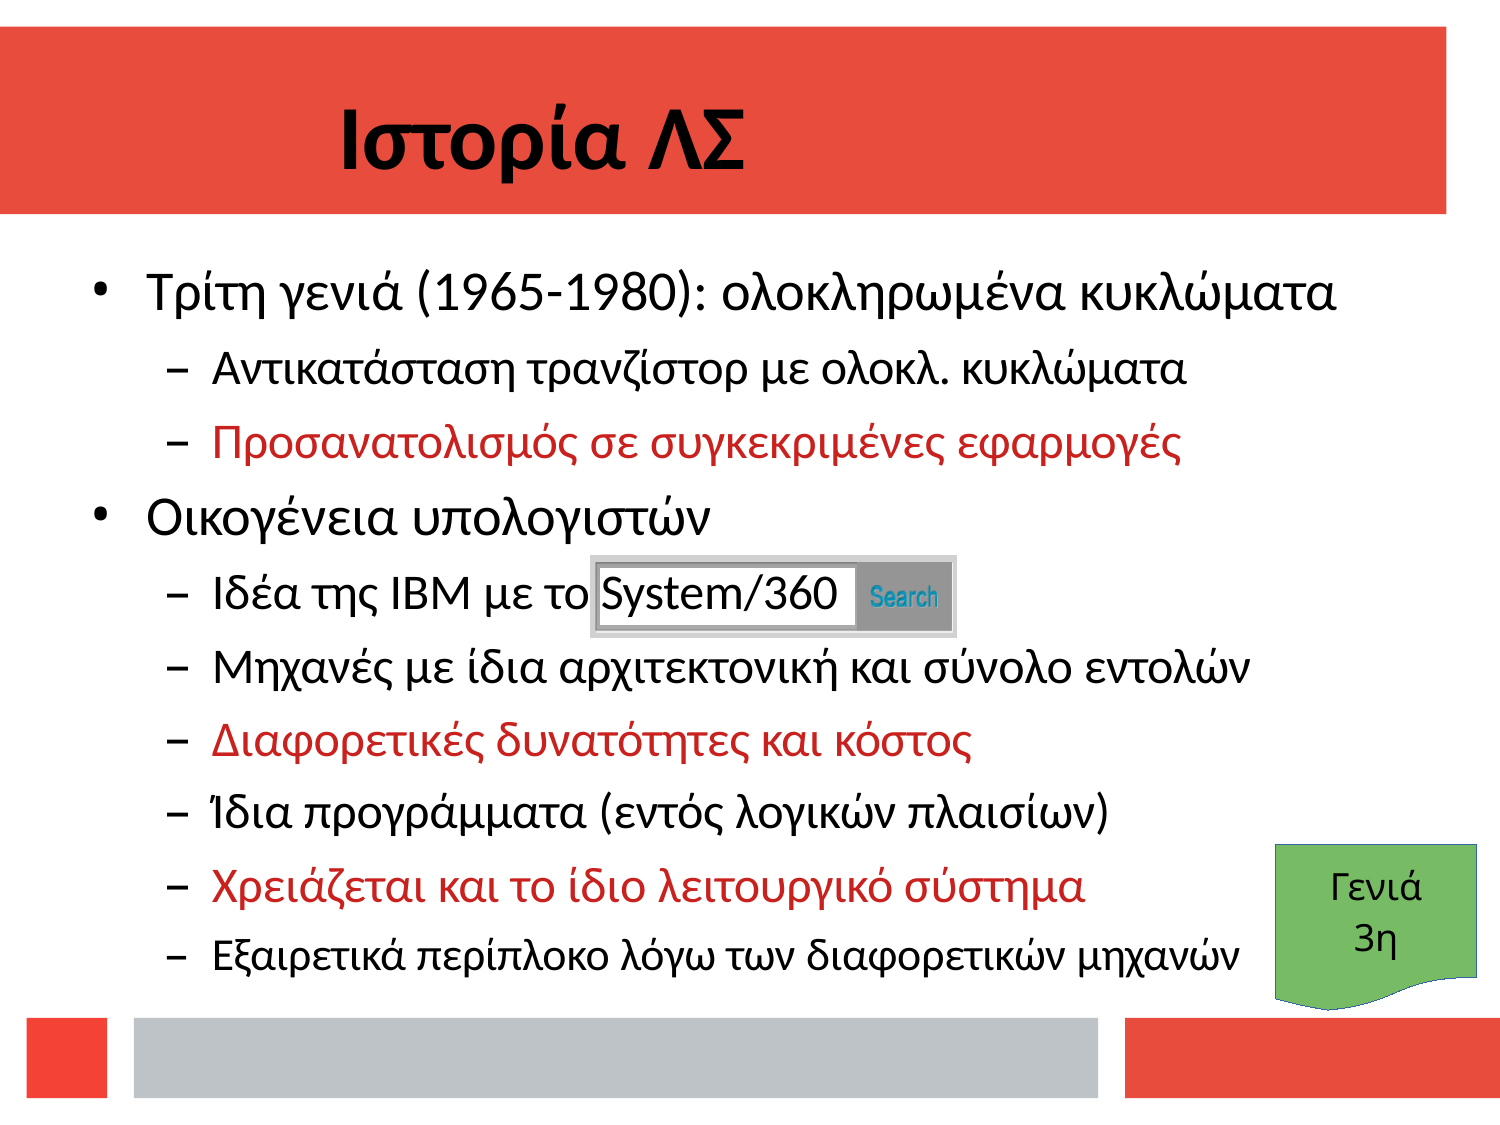

# Ιστορία ΛΣ
Τρίτη γενιά (1965-1980): ολοκληρωμένα κυκλώματα
Αντικατάσταση τρανζίστορ με ολοκλ. κυκλώματα
Προσανατολισμός σε συγκεκριμένες εφαρμογές
Οικογένεια υπολογιστών
Ιδέα της IBM με το System/360
Μηχανές με ίδια αρχιτεκτονική και σύνολο εντολών
Διαφορετικές δυνατότητες και κόστος
Ίδια προγράμματα (εντός λογικών πλαισίων)
Χρειάζεται και το ίδιο λειτουργικό σύστημα
Εξαιρετικά περίπλοκο λόγω των διαφορετικών μηχανών
Γενιά
3η